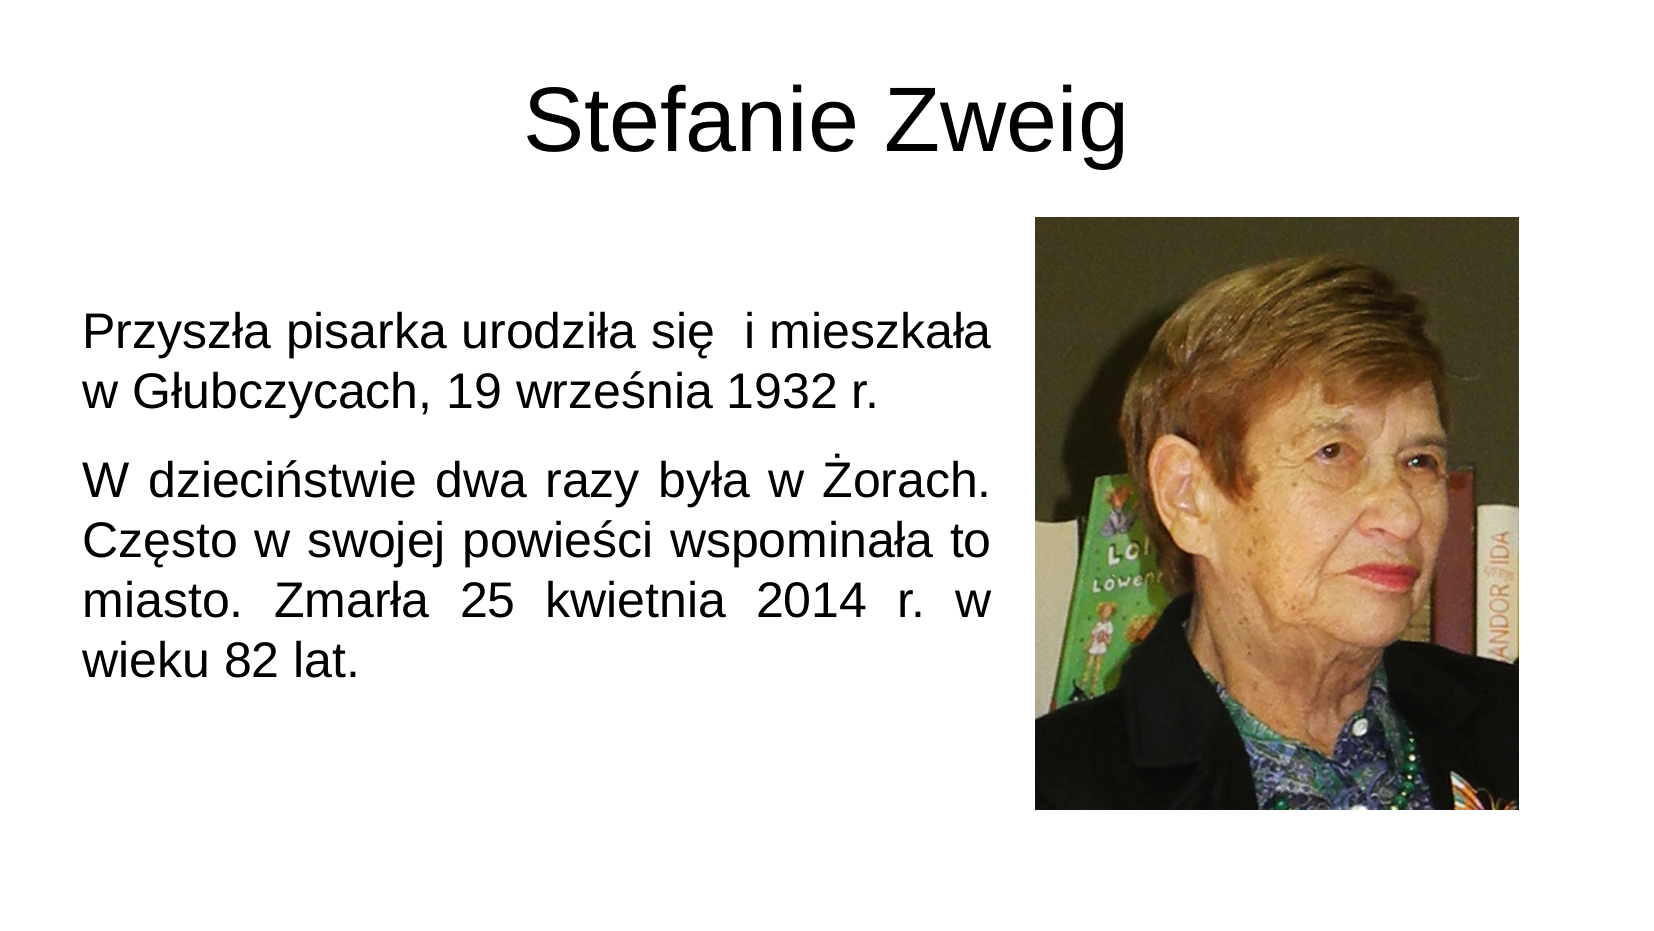

# Stefanie Zweig
Przyszła pisarka urodziła się i mieszkała w Głubczycach, 19 września 1932 r.
W dzieciństwie dwa razy była w Żorach. Często w swojej powieści wspominała to miasto. Zmarła 25 kwietnia 2014 r. w wieku 82 lat.